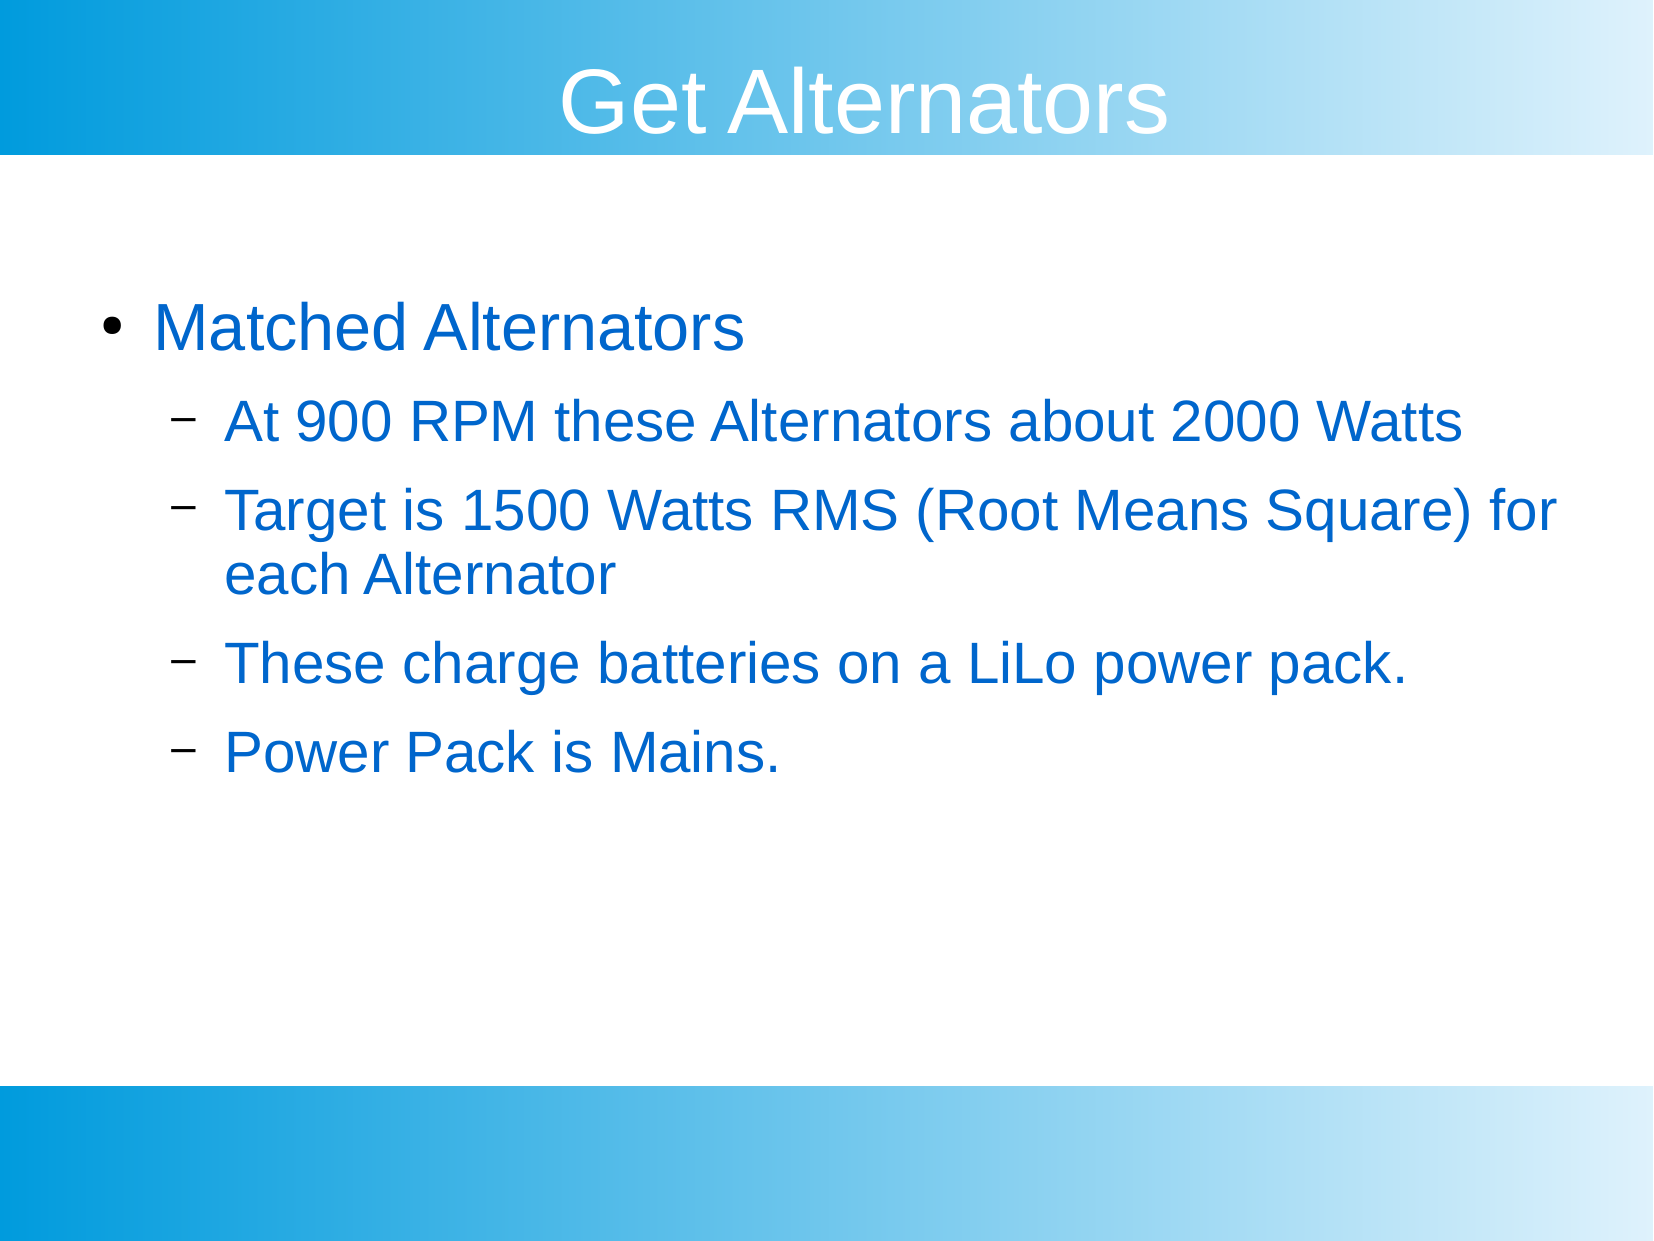

# Get Alternators
Matched Alternators
At 900 RPM these Alternators about 2000 Watts
Target is 1500 Watts RMS (Root Means Square) for each Alternator
These charge batteries on a LiLo power pack.
Power Pack is Mains.